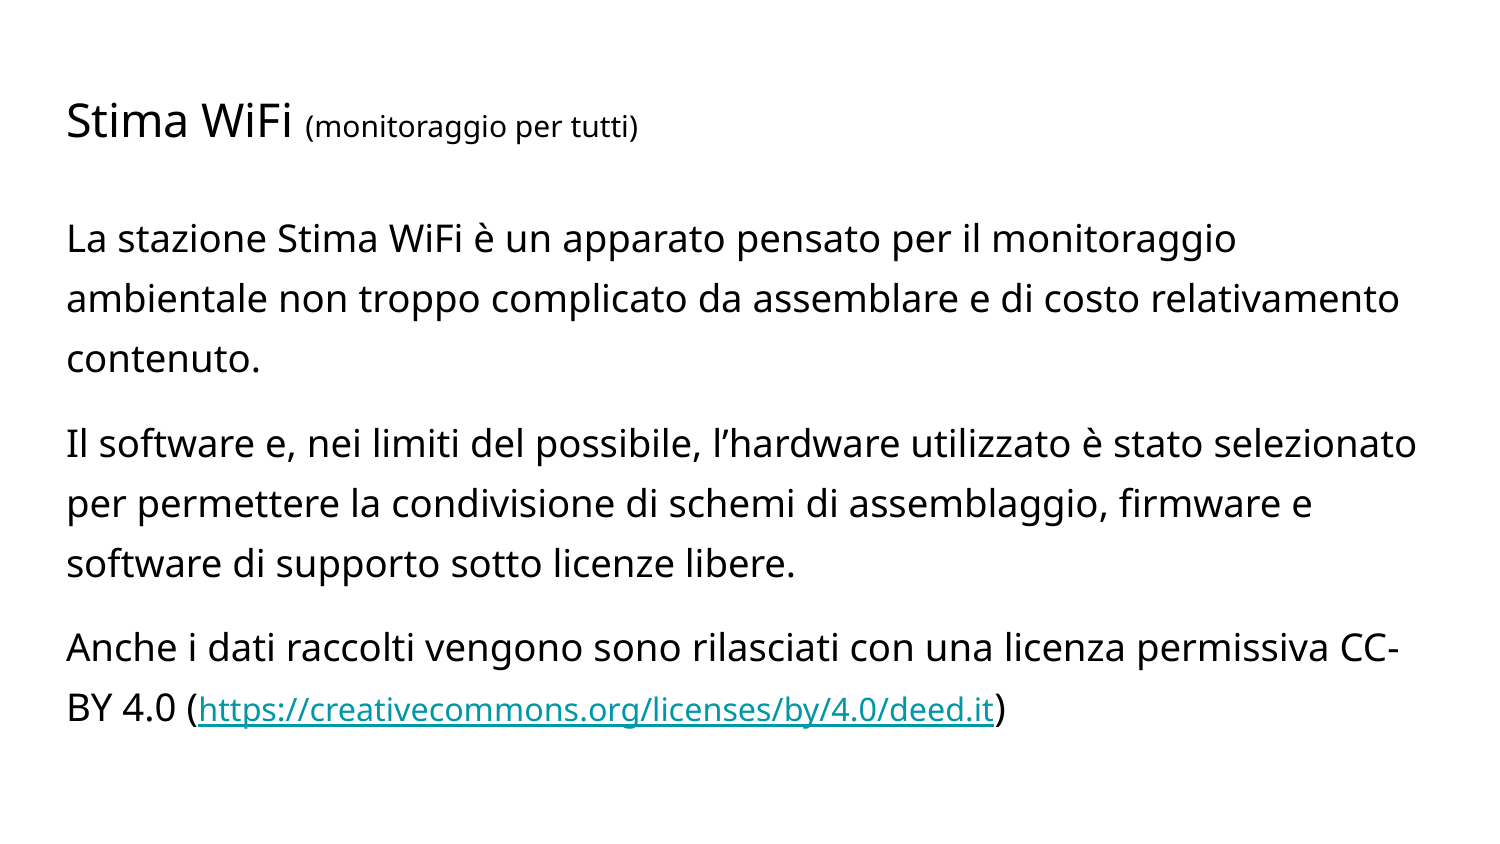

# Stima WiFi (monitoraggio per tutti)
La stazione Stima WiFi è un apparato pensato per il monitoraggio ambientale non troppo complicato da assemblare e di costo relativamento contenuto.
Il software e, nei limiti del possibile, l’hardware utilizzato è stato selezionato per permettere la condivisione di schemi di assemblaggio, firmware e software di supporto sotto licenze libere.
Anche i dati raccolti vengono sono rilasciati con una licenza permissiva CC-BY 4.0 (https://creativecommons.org/licenses/by/4.0/deed.it)